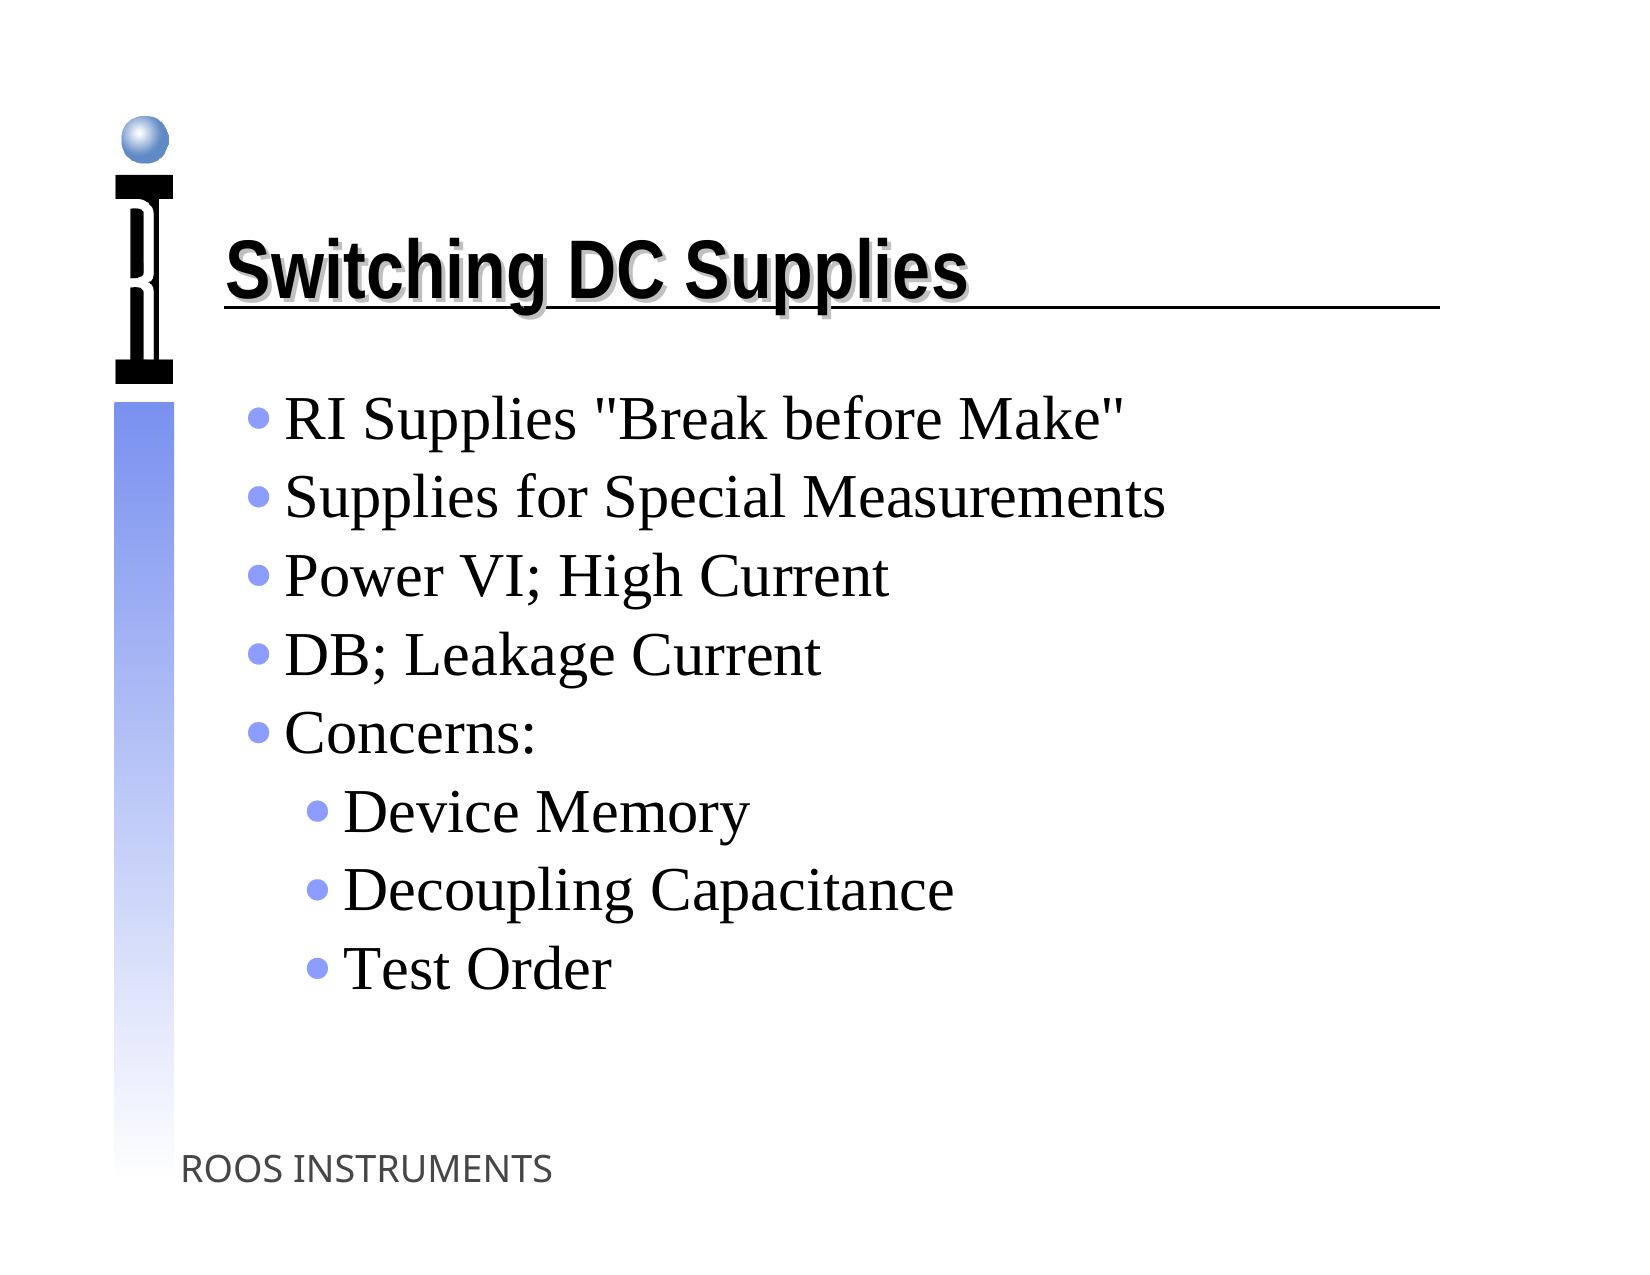

Switching DC Supplies
RI Supplies "Break before Make"
Supplies for Special Measurements
Power VI; High Current
DB; Leakage Current
Concerns:
Device Memory
Decoupling Capacitance
Test Order